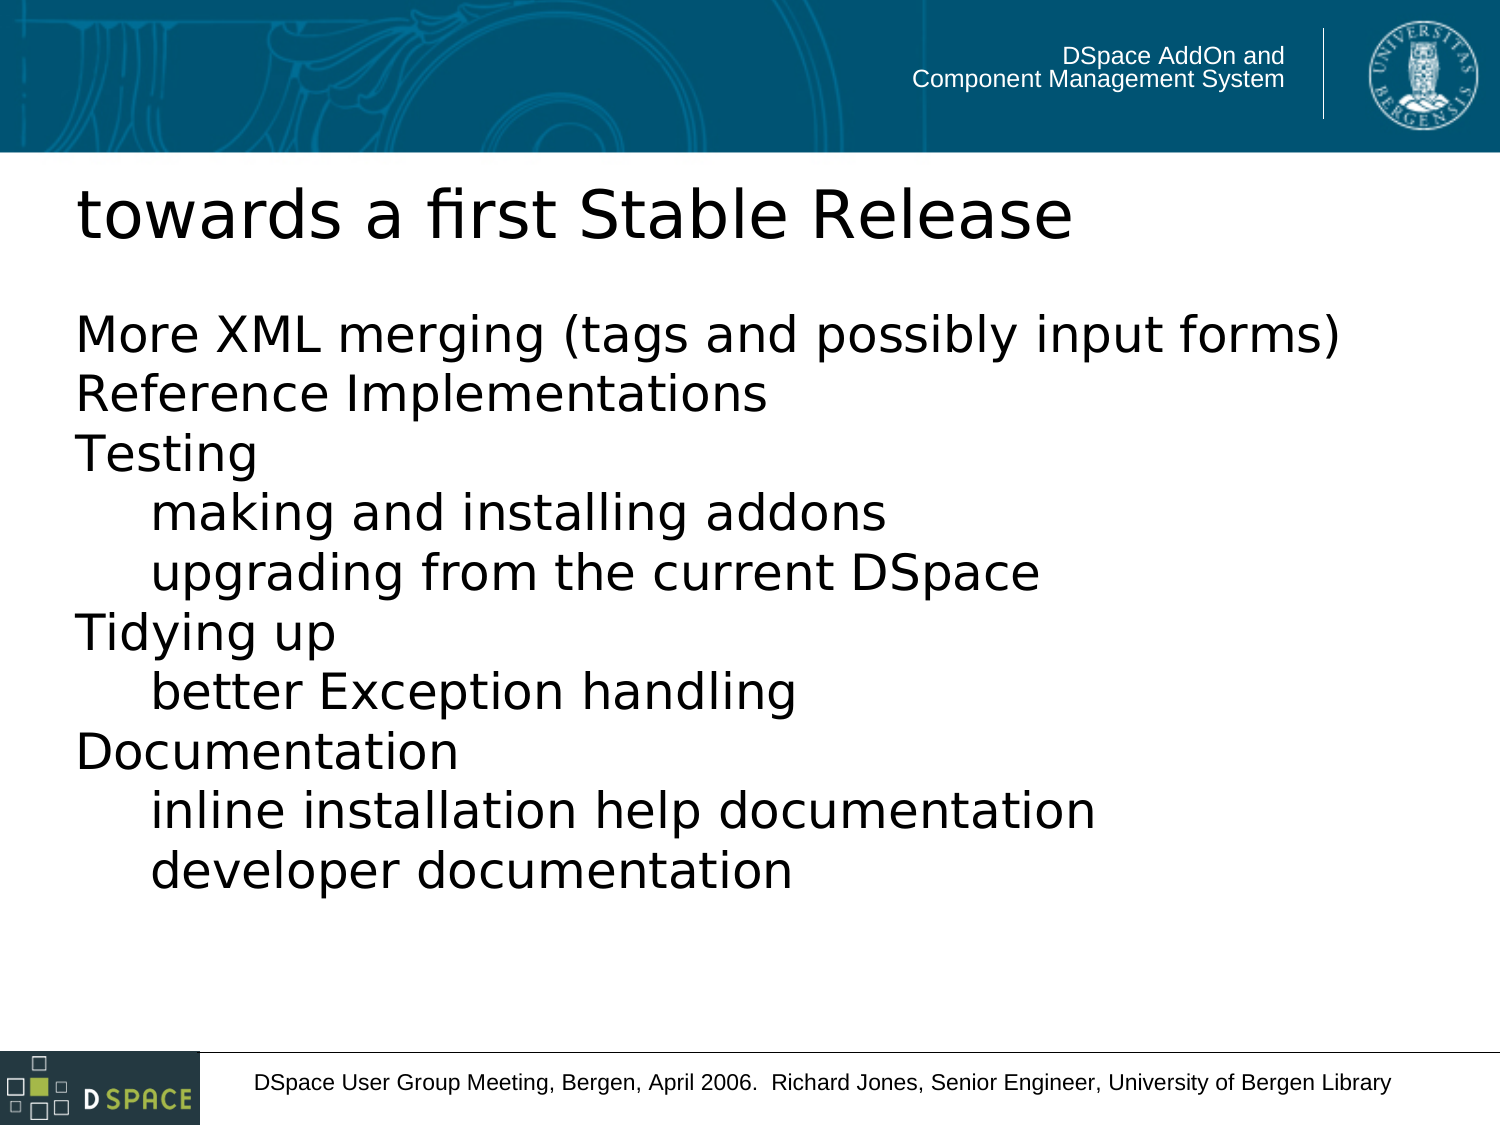

# towards a first Stable Release
More XML merging (tags and possibly input forms)
Reference Implementations
Testing
making and installing addons
upgrading from the current DSpace
Tidying up
better Exception handling
Documentation
inline installation help documentation
developer documentation